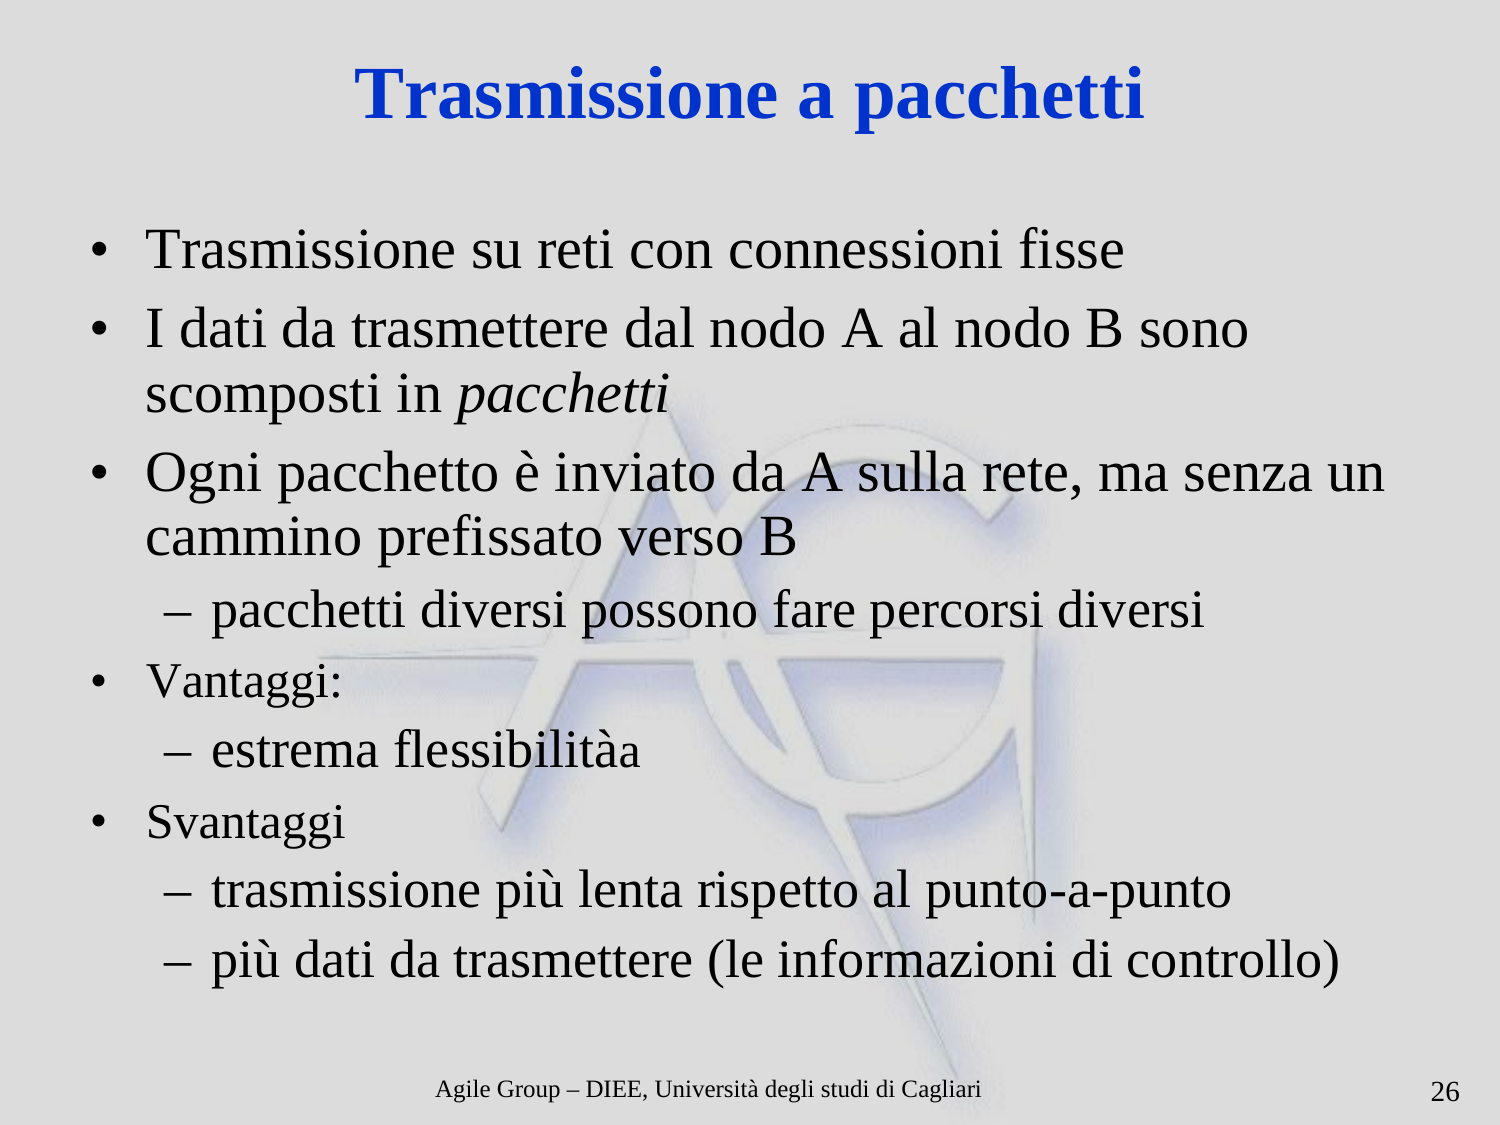

# Trasmissione a pacchetti
Trasmissione su reti con connessioni fisse
I dati da trasmettere dal nodo A al nodo B sono scomposti in pacchetti
Ogni pacchetto è inviato da A sulla rete, ma senza un cammino prefissato verso B
pacchetti diversi possono fare percorsi diversi
Vantaggi:
estrema flessibilitàa
Svantaggi
trasmissione più lenta rispetto al punto-a-punto
più dati da trasmettere (le informazioni di controllo)
26